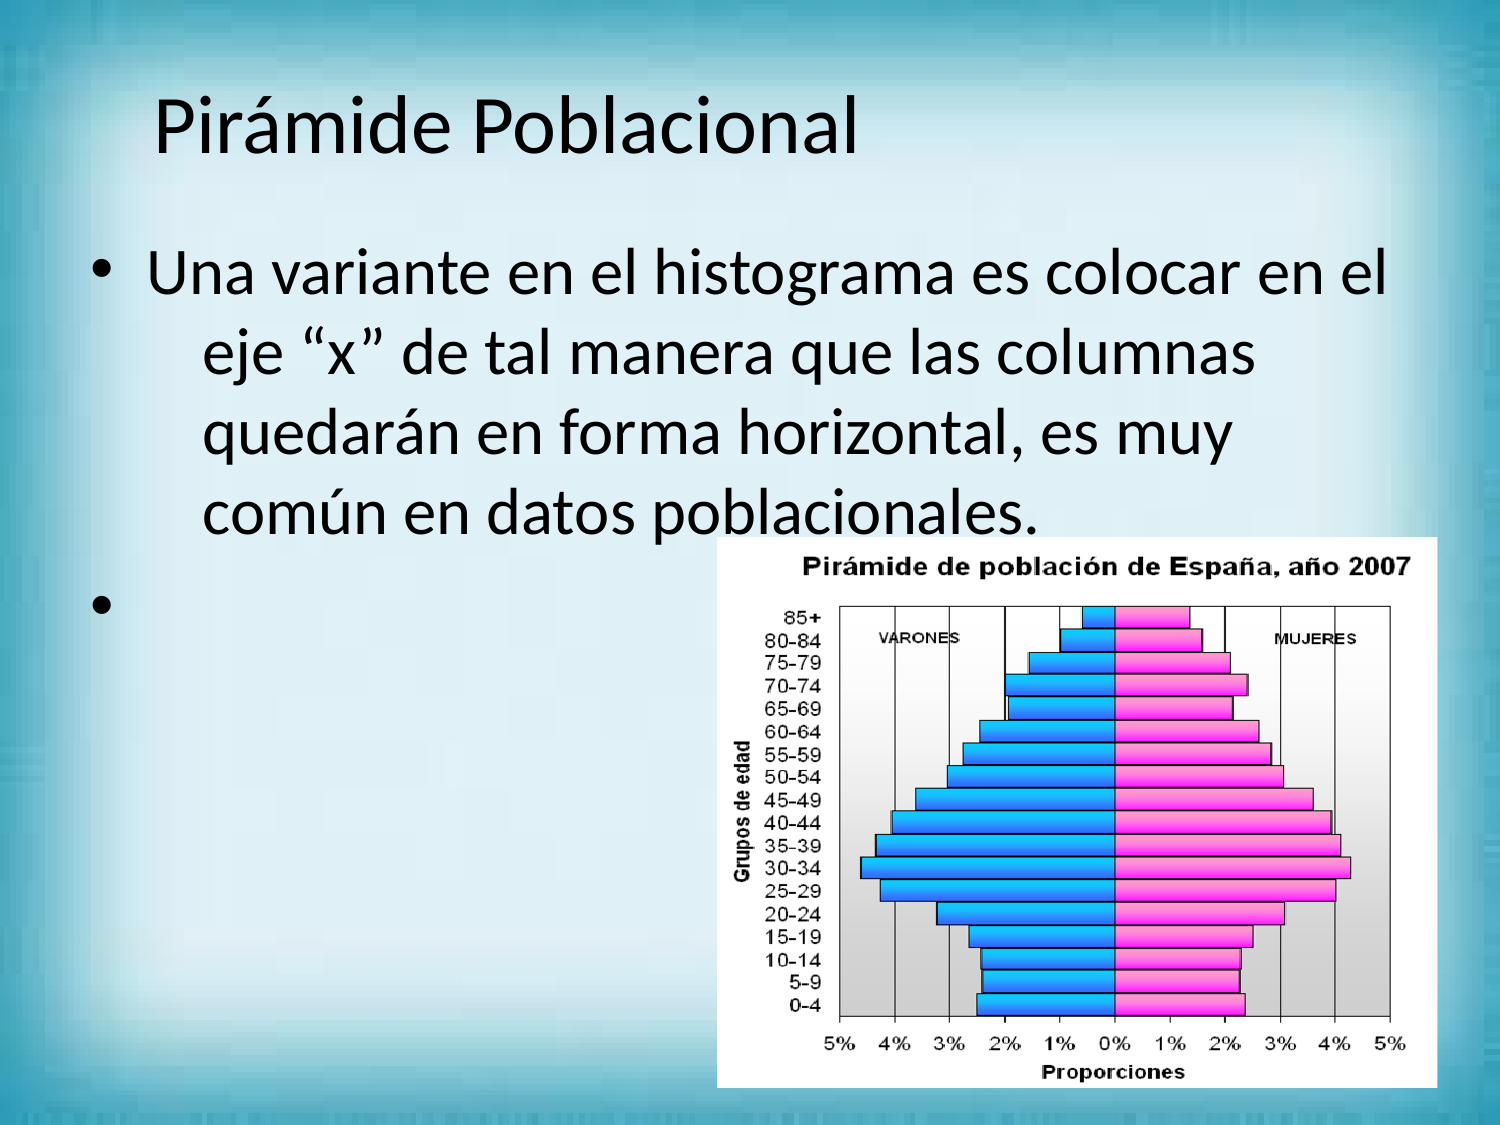

Pirámide Poblacional
# Una variante en el histograma es colocar en el eje “x” de tal manera que las columnas quedarán en forma horizontal, es muy común en datos poblacionales.